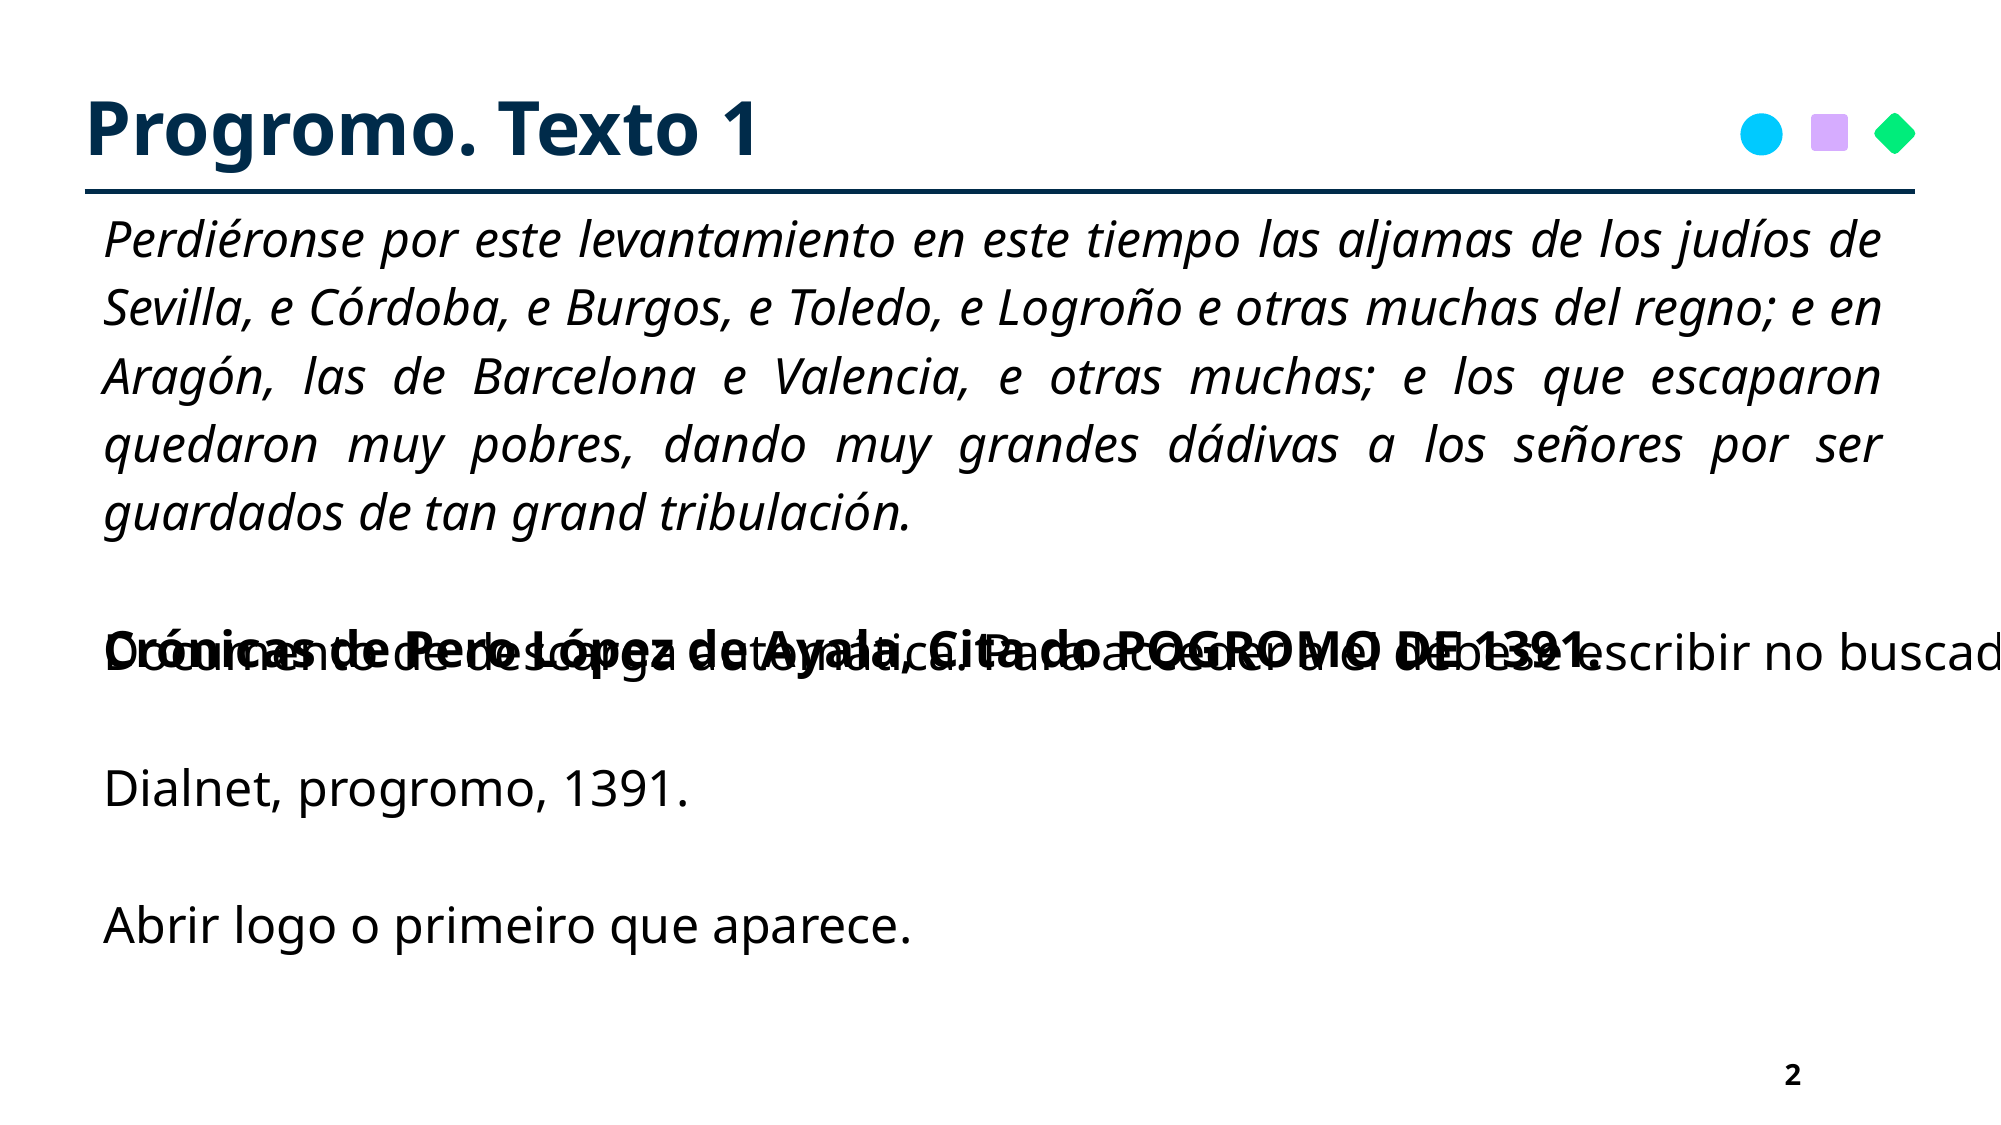

# Progromo. Texto 1
Perdiéronse por este levantamiento en este tiempo las aljamas de los judíos de Sevilla, e Córdoba, e Burgos, e Toledo, e Logroño e otras muchas del regno; e en Aragón, las de Barcelona e Valencia, e otras muchas; e los que escaparon quedaron muy pobres, dando muy grandes dádivas a los señores por ser guardados de tan grand tribulación.
Crónicas de Pero López de Ayala, Cita do POGROMO DE 1391.
Documento de descarga automática. Para acceder a el débese escribir no buscador:
Dialnet, progromo, 1391.
Abrir logo o primeiro que aparece.